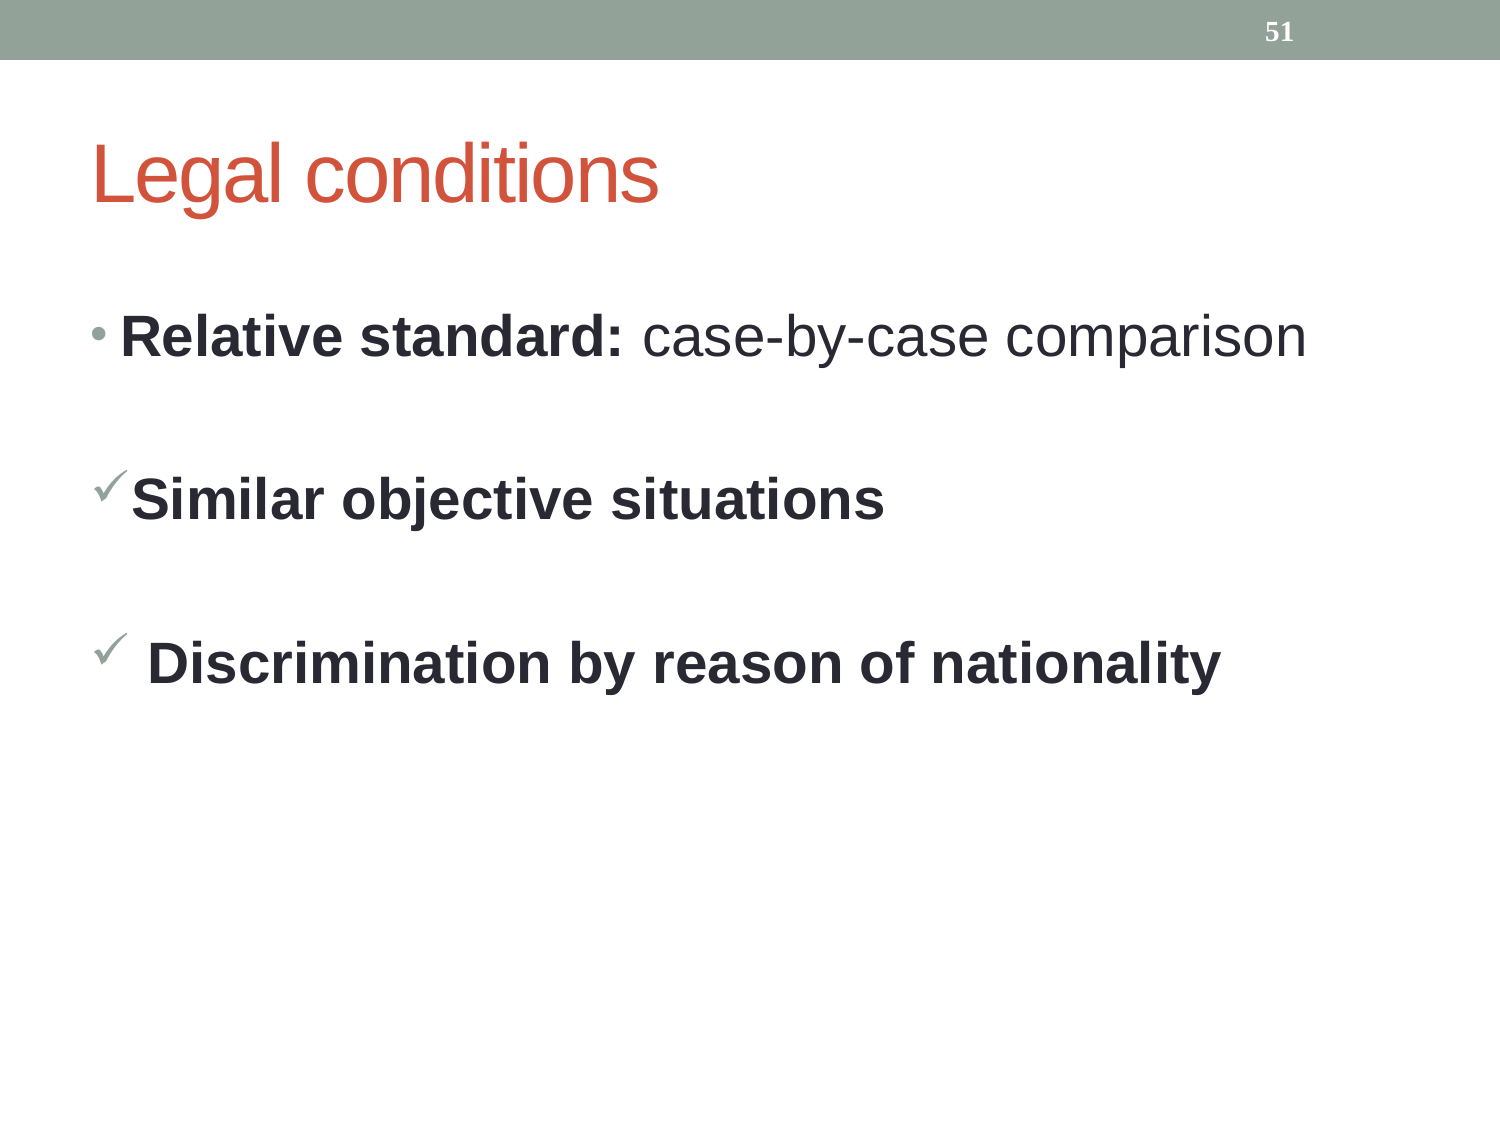

# Legal conditions
Relative standard: case-by-case comparison
Similar objective situations
 Discrimination by reason of nationality